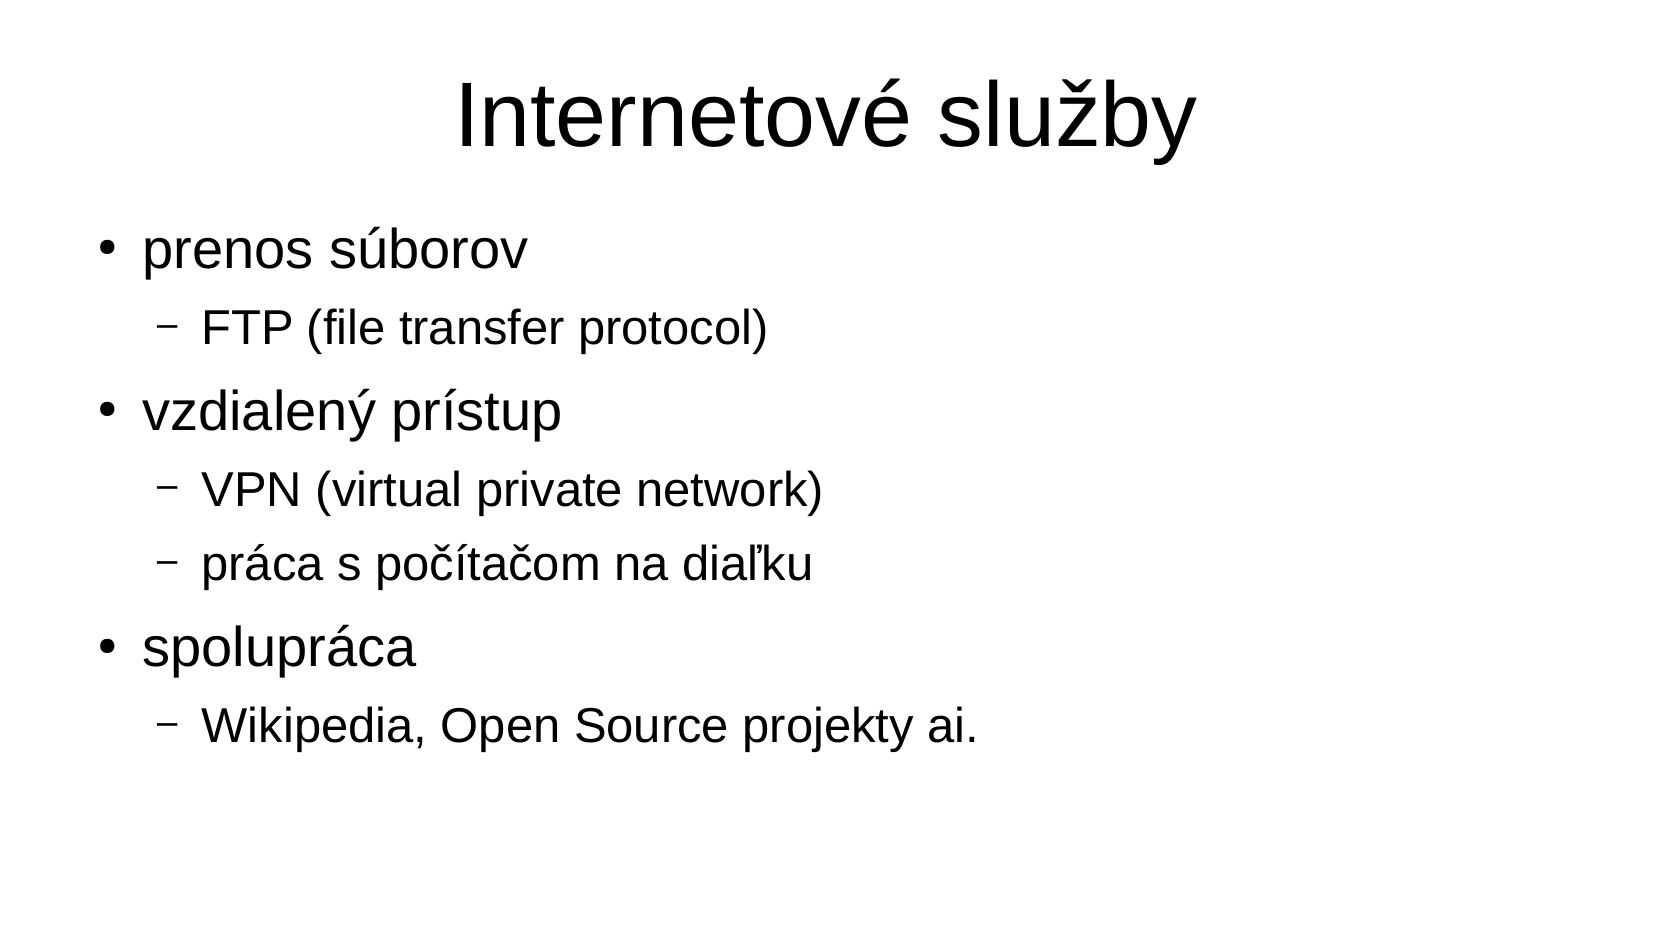

# Internetové služby
prenos súborov
FTP (file transfer protocol)
vzdialený prístup
VPN (virtual private network)
práca s počítačom na diaľku
spolupráca
Wikipedia, Open Source projekty ai.